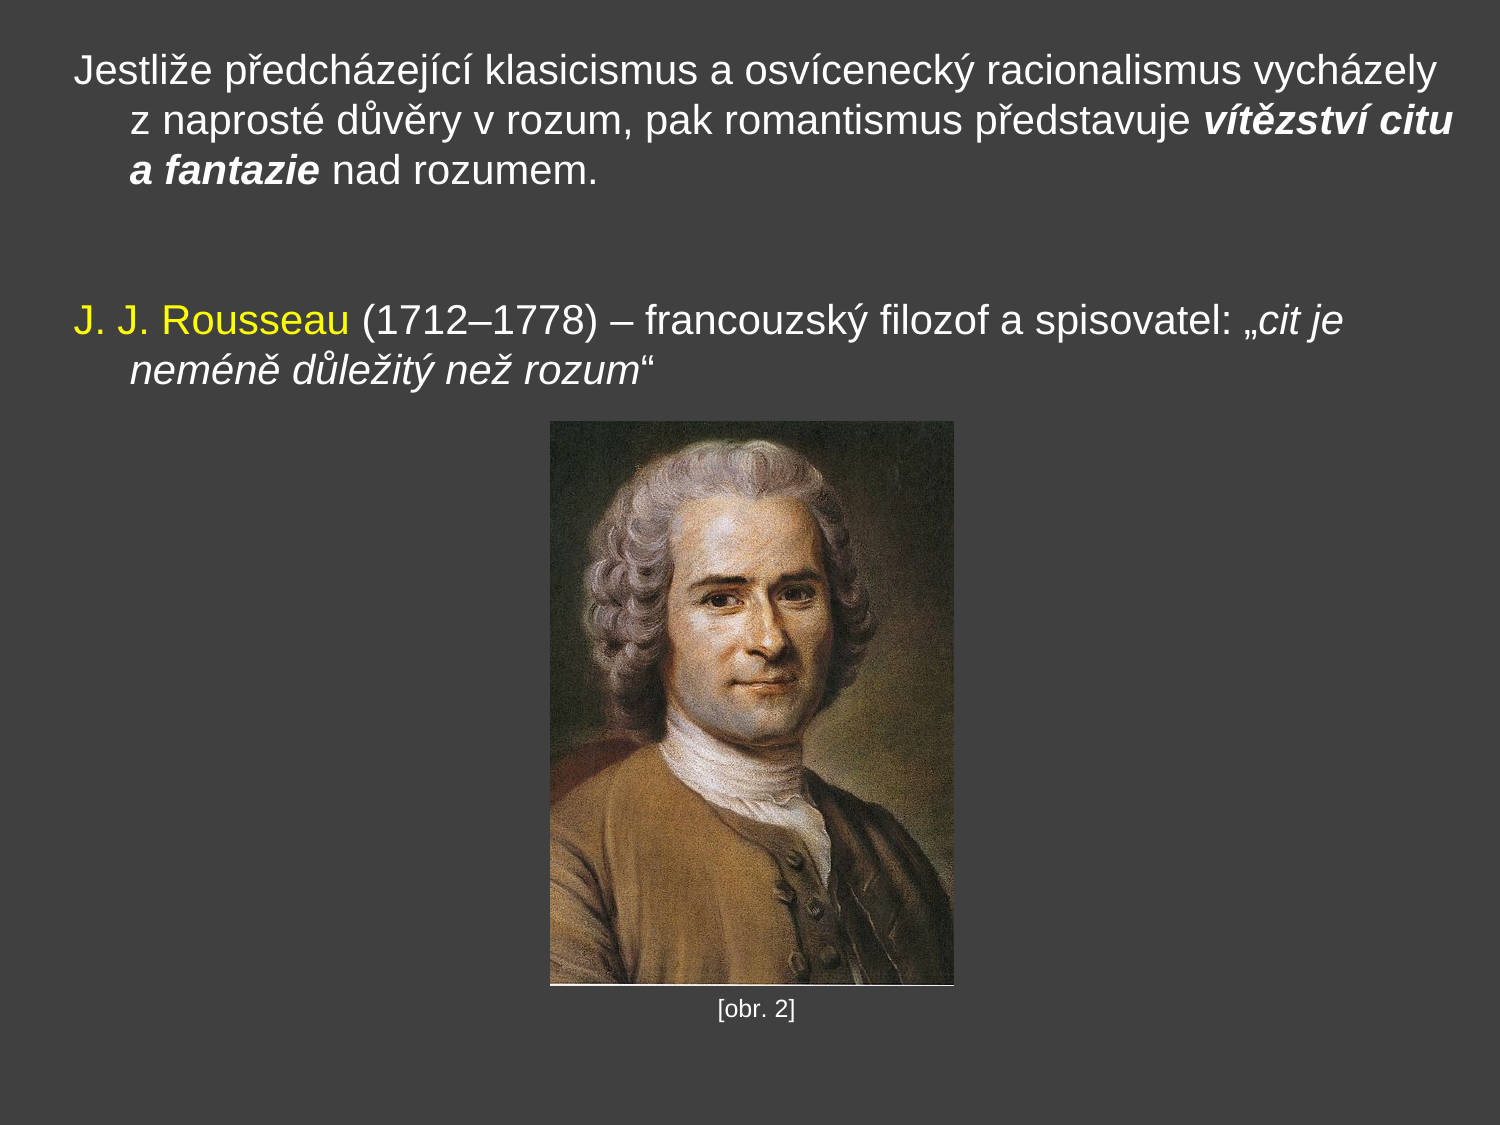

# Jestliže předcházející klasicismus a osvícenecký racionalismus vycházely z naprosté důvěry v rozum, pak romantismus představuje vítězství citu a fantazie nad rozumem.
J. J. Rousseau (1712–1778) – francouzský filozof a spisovatel: „cit je neméně důležitý než rozum“
[obr. 2]